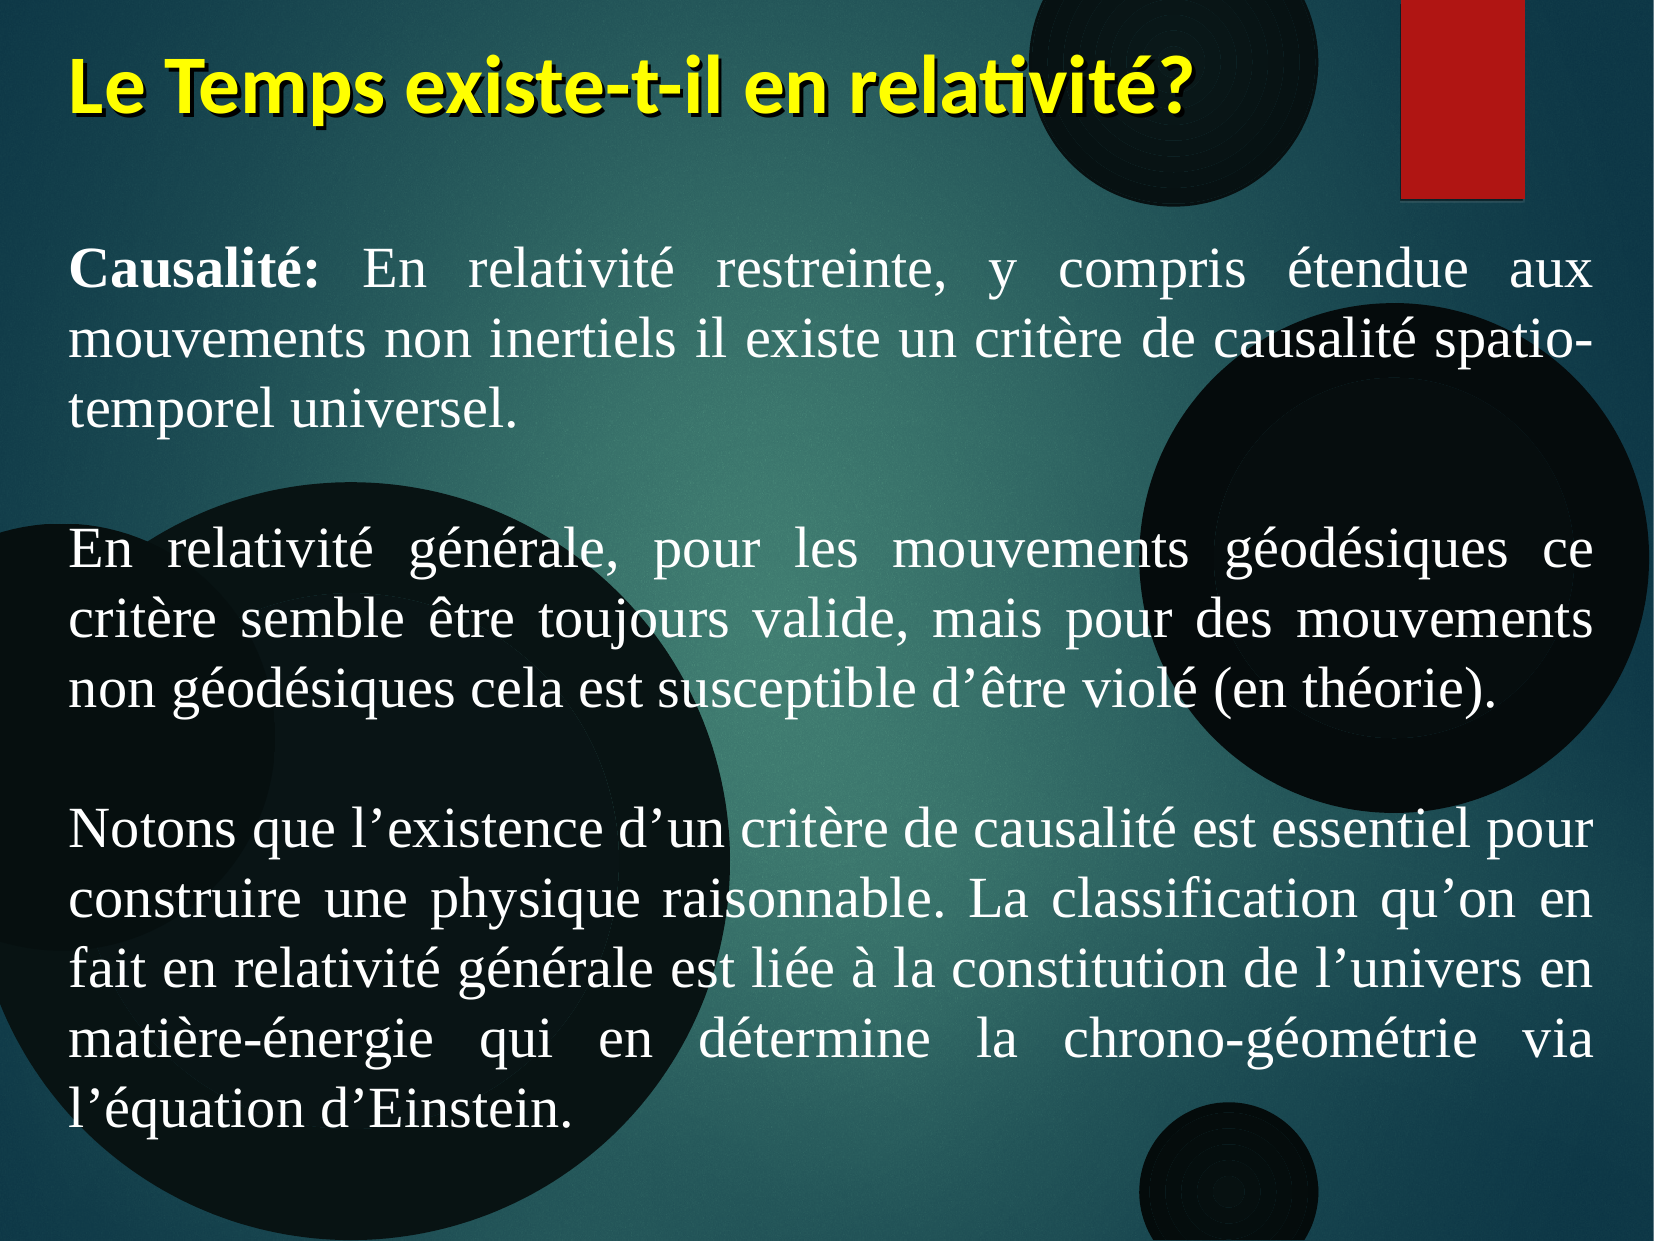

Le Temps existe-t-il en relativité?
Causalité: En relativité restreinte, y compris étendue aux mouvements non inertiels il existe un critère de causalité spatio-temporel universel.
En relativité générale, pour les mouvements géodésiques ce critère semble être toujours valide, mais pour des mouvements non géodésiques cela est susceptible d’être violé (en théorie).
Notons que l’existence d’un critère de causalité est essentiel pour construire une physique raisonnable. La classification qu’on en fait en relativité générale est liée à la constitution de l’univers en matière-énergie qui en détermine la chrono-géométrie via l’équation d’Einstein.